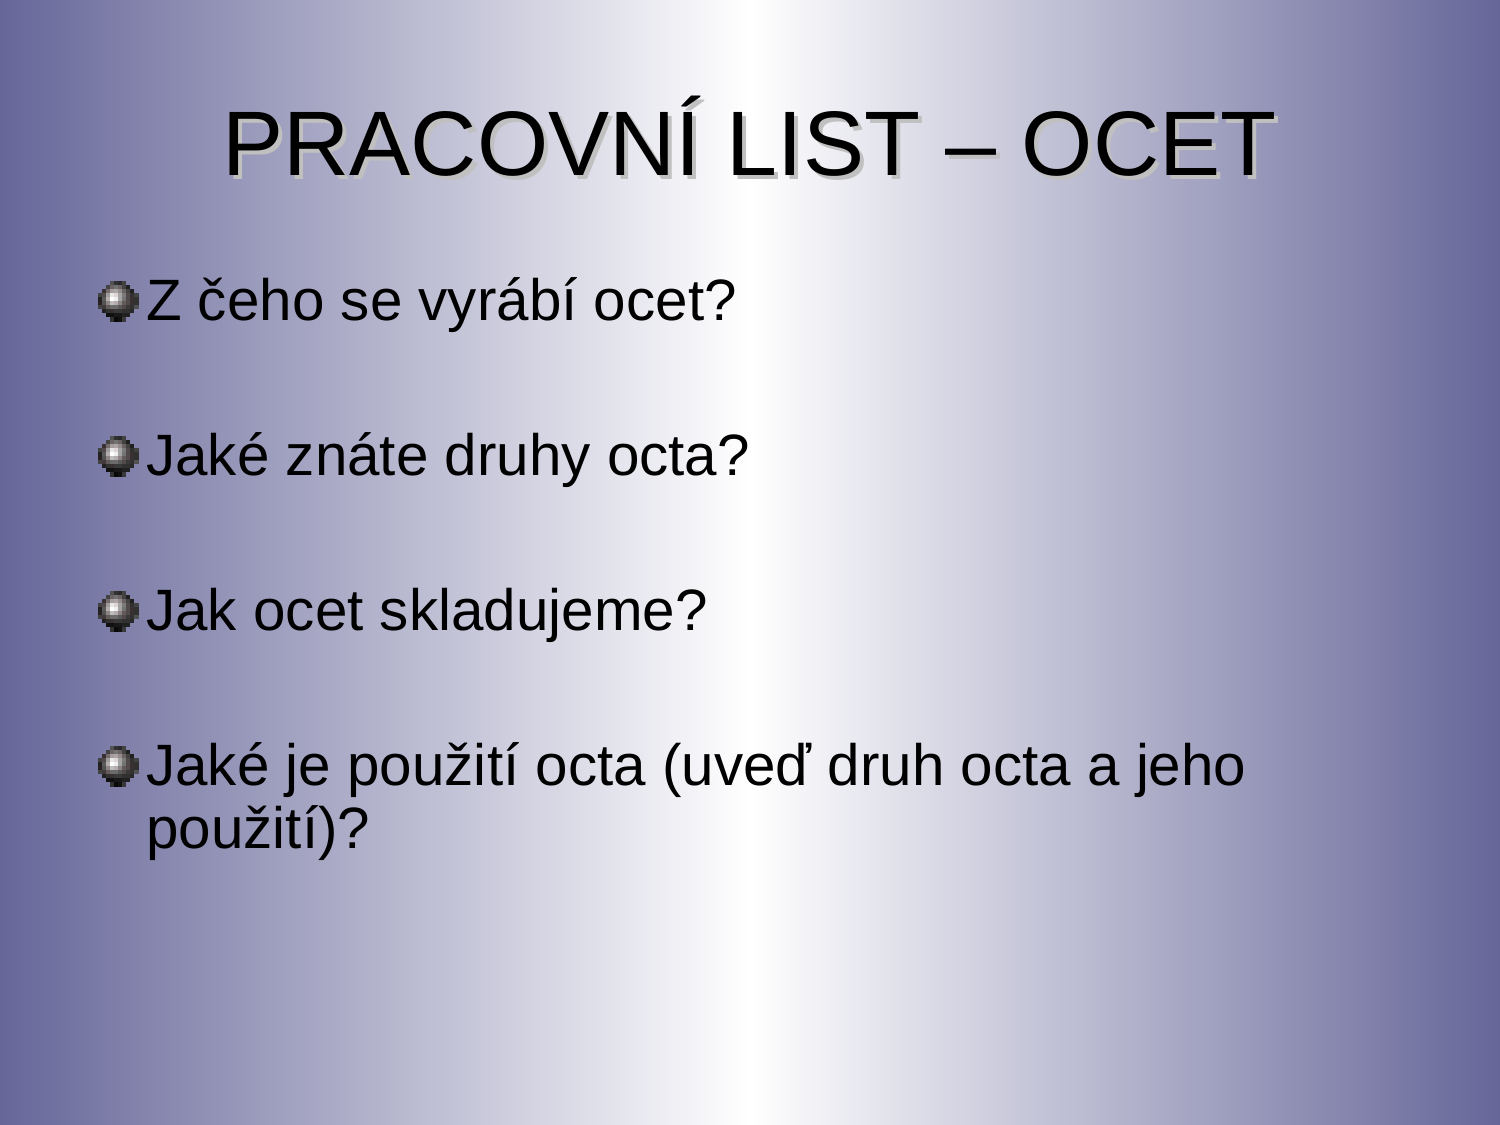

# PRACOVNÍ LIST – OCET
Z čeho se vyrábí ocet?
Jaké znáte druhy octa?
Jak ocet skladujeme?
Jaké je použití octa (uveď druh octa a jeho použití)?